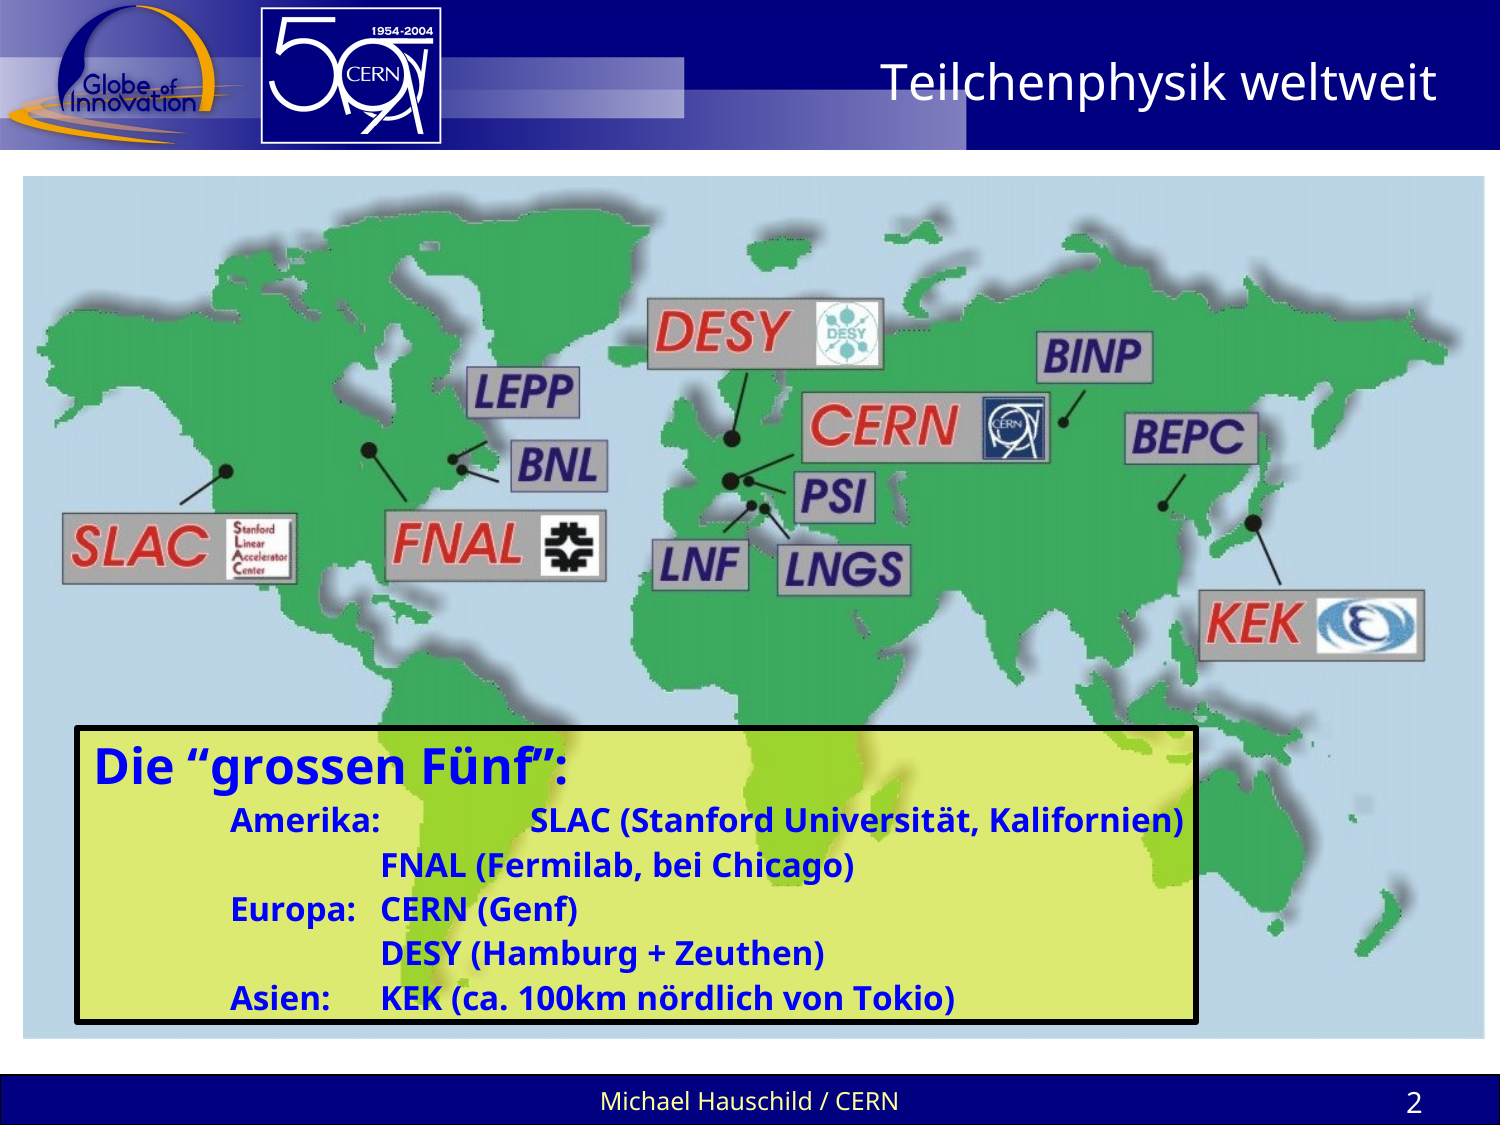

# Teilchenphysik weltweit
 Die “grossen Fünf”:
	Amerika:	SLAC (Stanford Universität, Kalifornien)
 	FNAL (Fermilab, bei Chicago)
	Europa:	CERN (Genf)
		DESY (Hamburg + Zeuthen)
	Asien:	KEK (ca. 100km nördlich von Tokio)